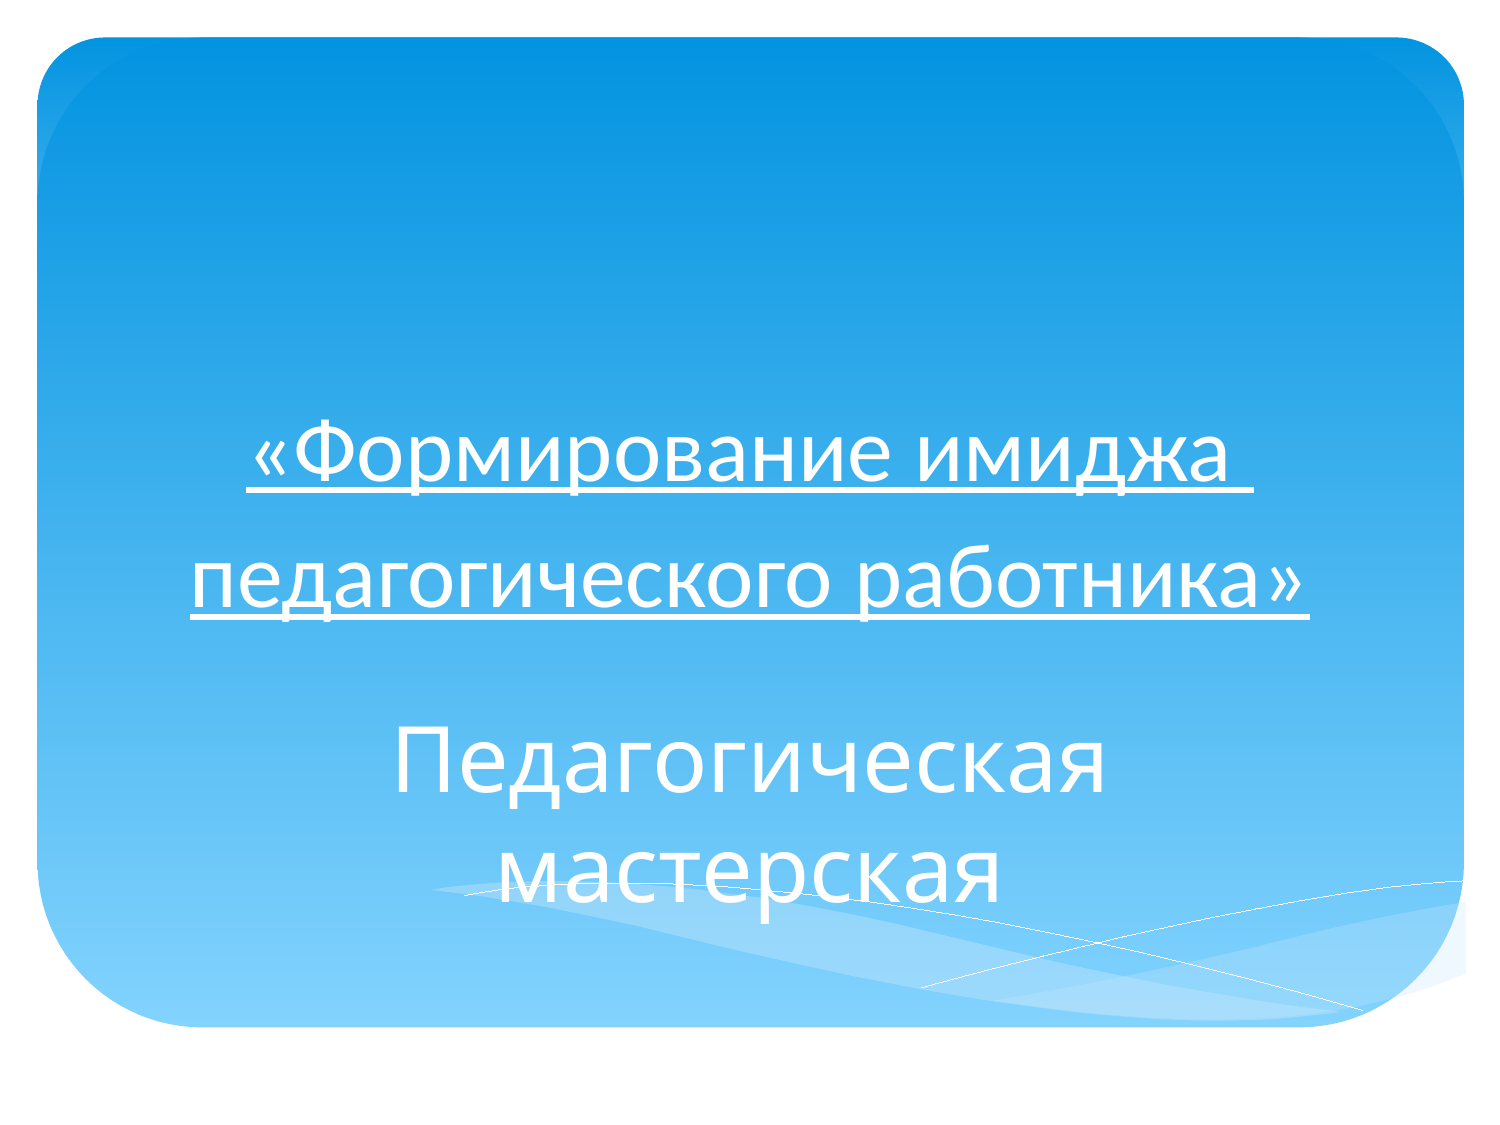

# «Формирование имиджа педагогического работника»
Педагогическая мастерская